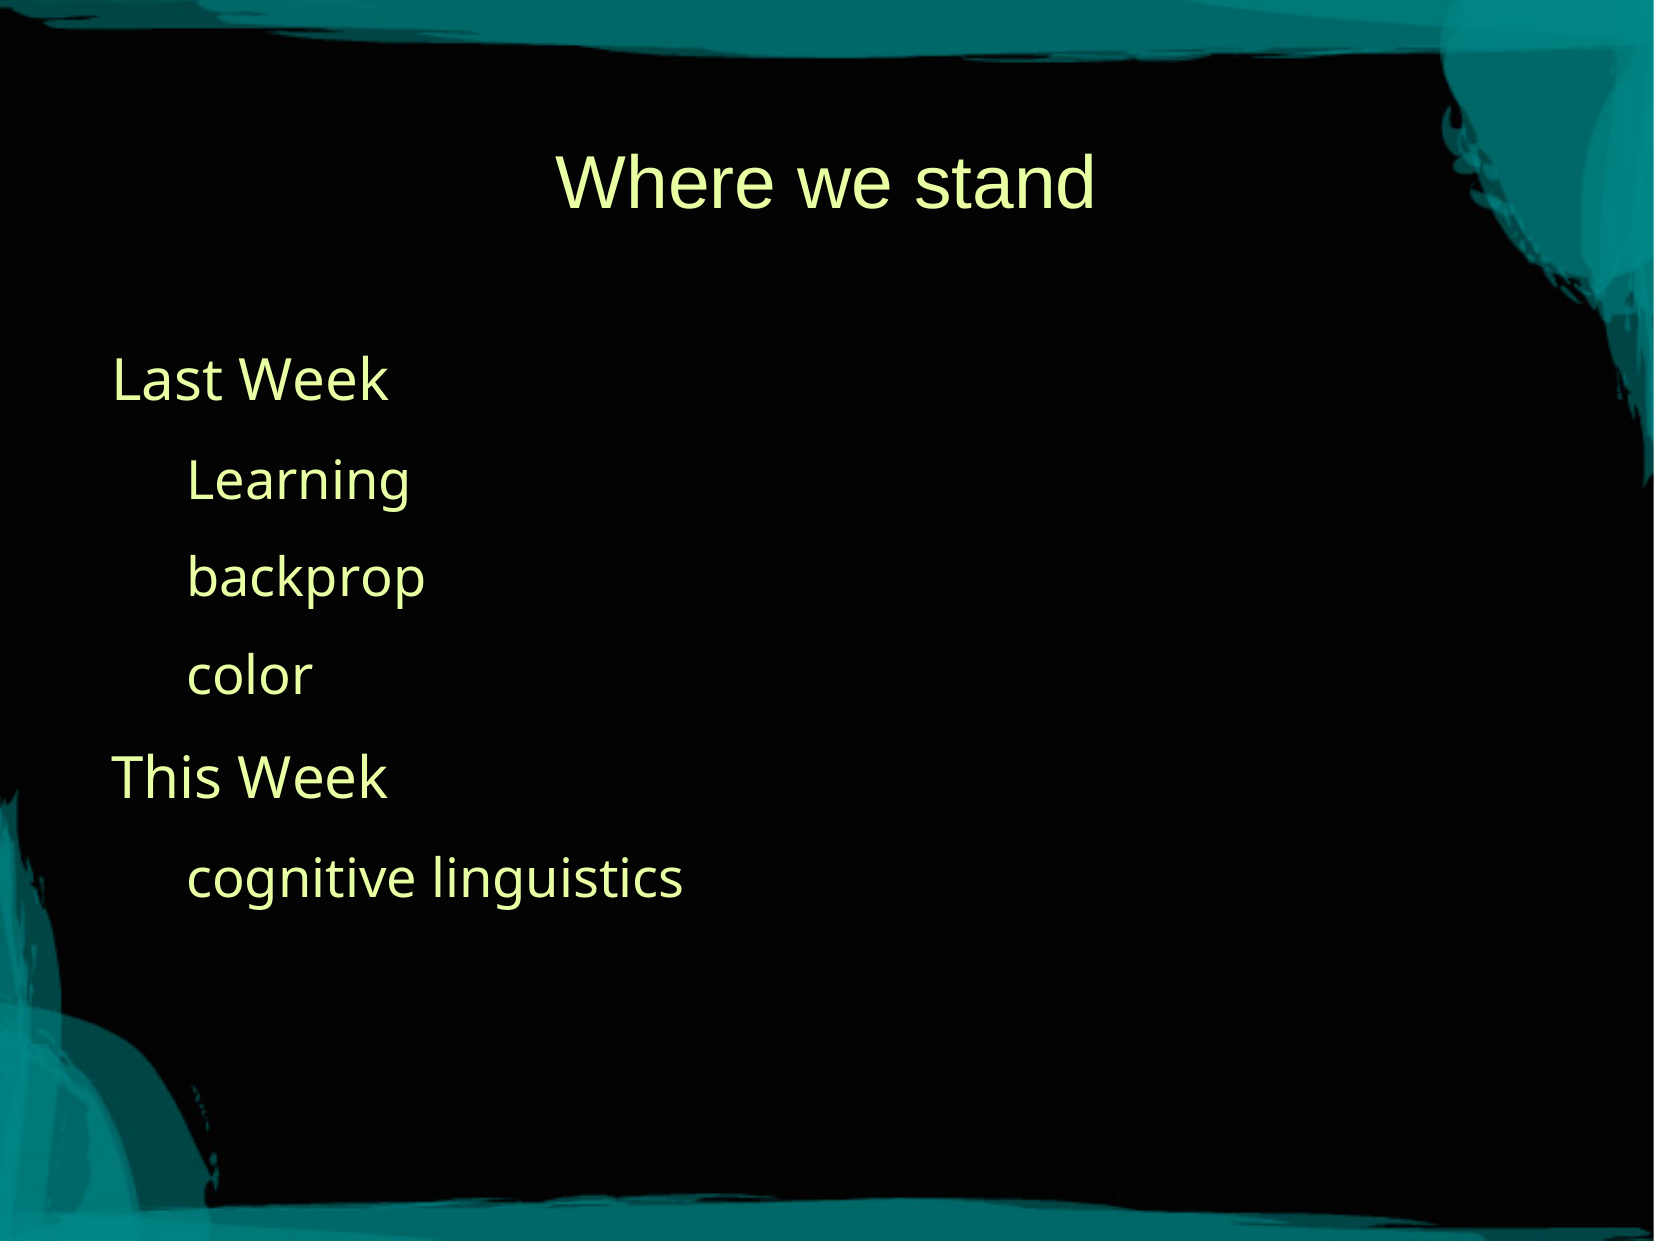

# Where we stand
Last Week
Learning
backprop
color
This Week
cognitive linguistics